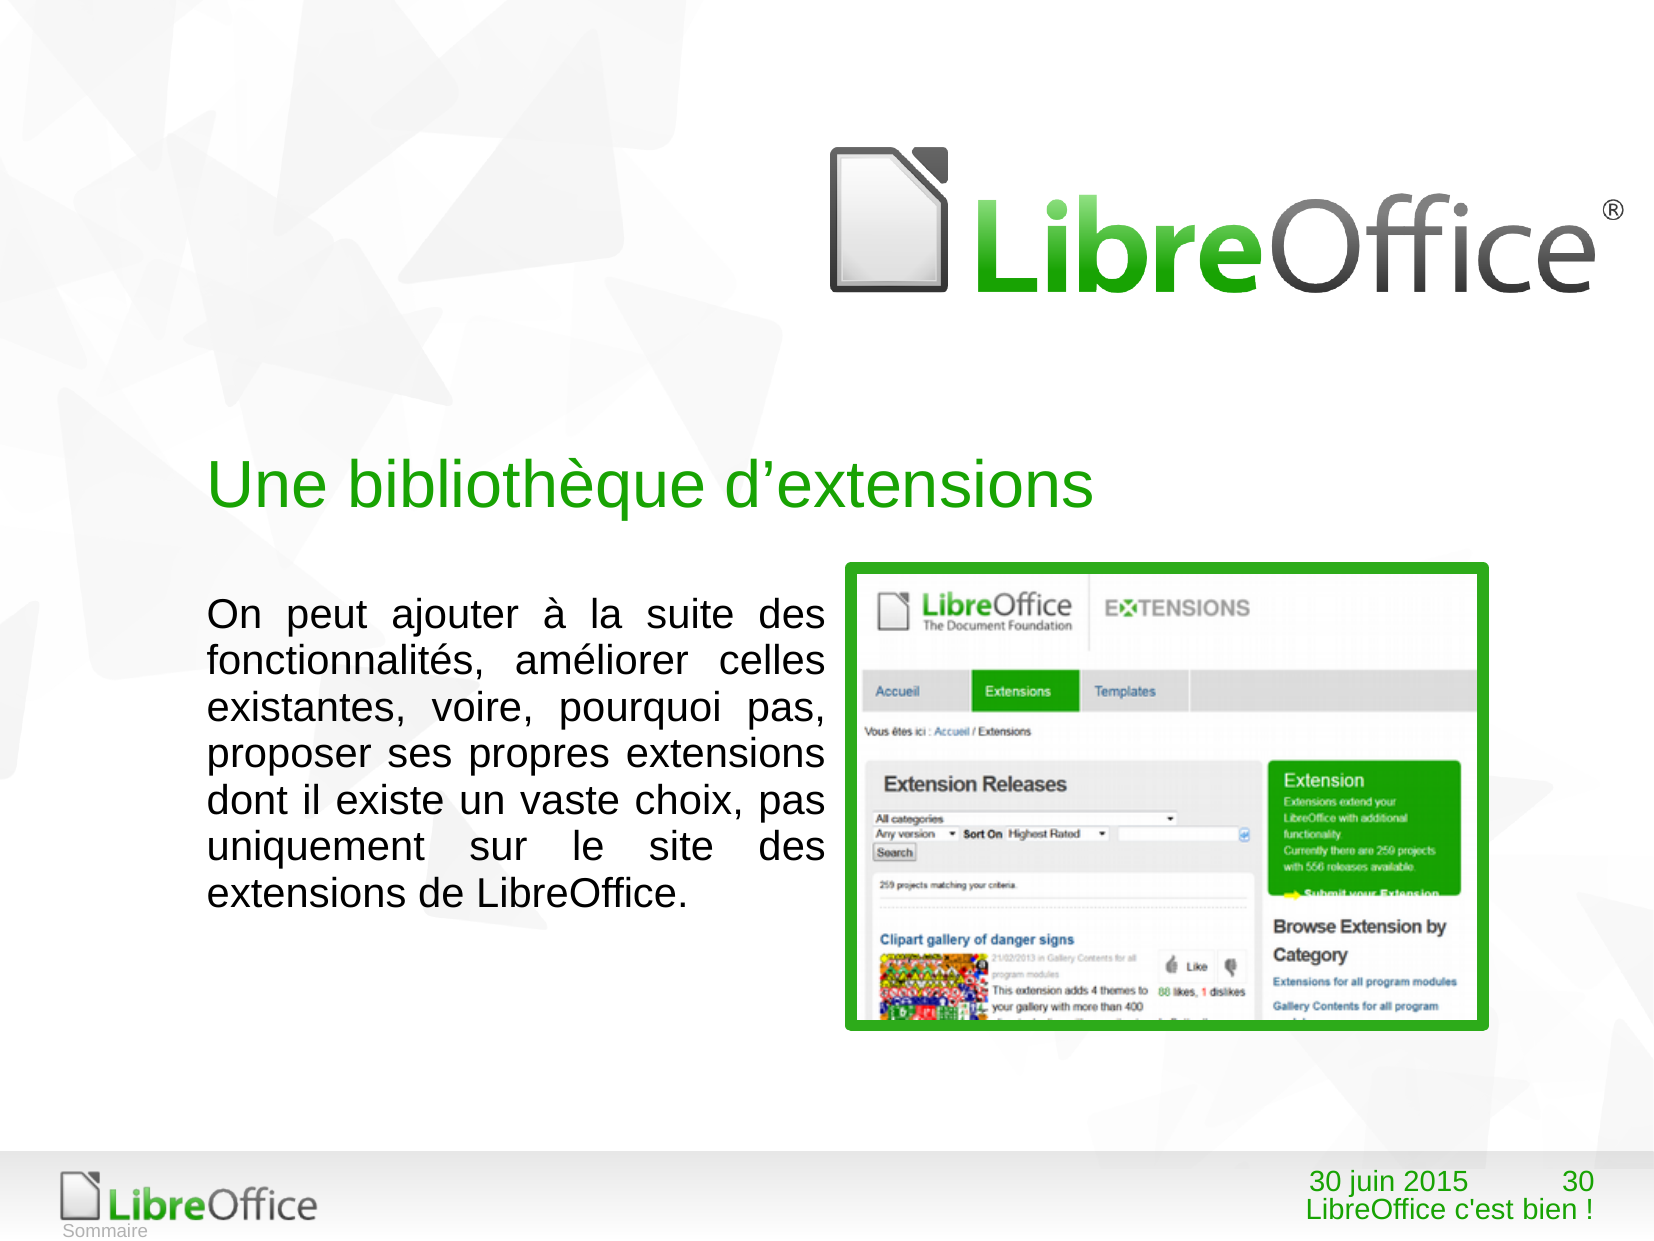

# Une bibliothèque d’extensions
On peut ajouter à la suite des fonctionnalités, améliorer celles existantes, voire, pourquoi pas, proposer ses propres extensions dont il existe un vaste choix, pas uniquement sur le site des extensions de LibreOffice.
30 juin 2015
30
LibreOffice c'est bien !